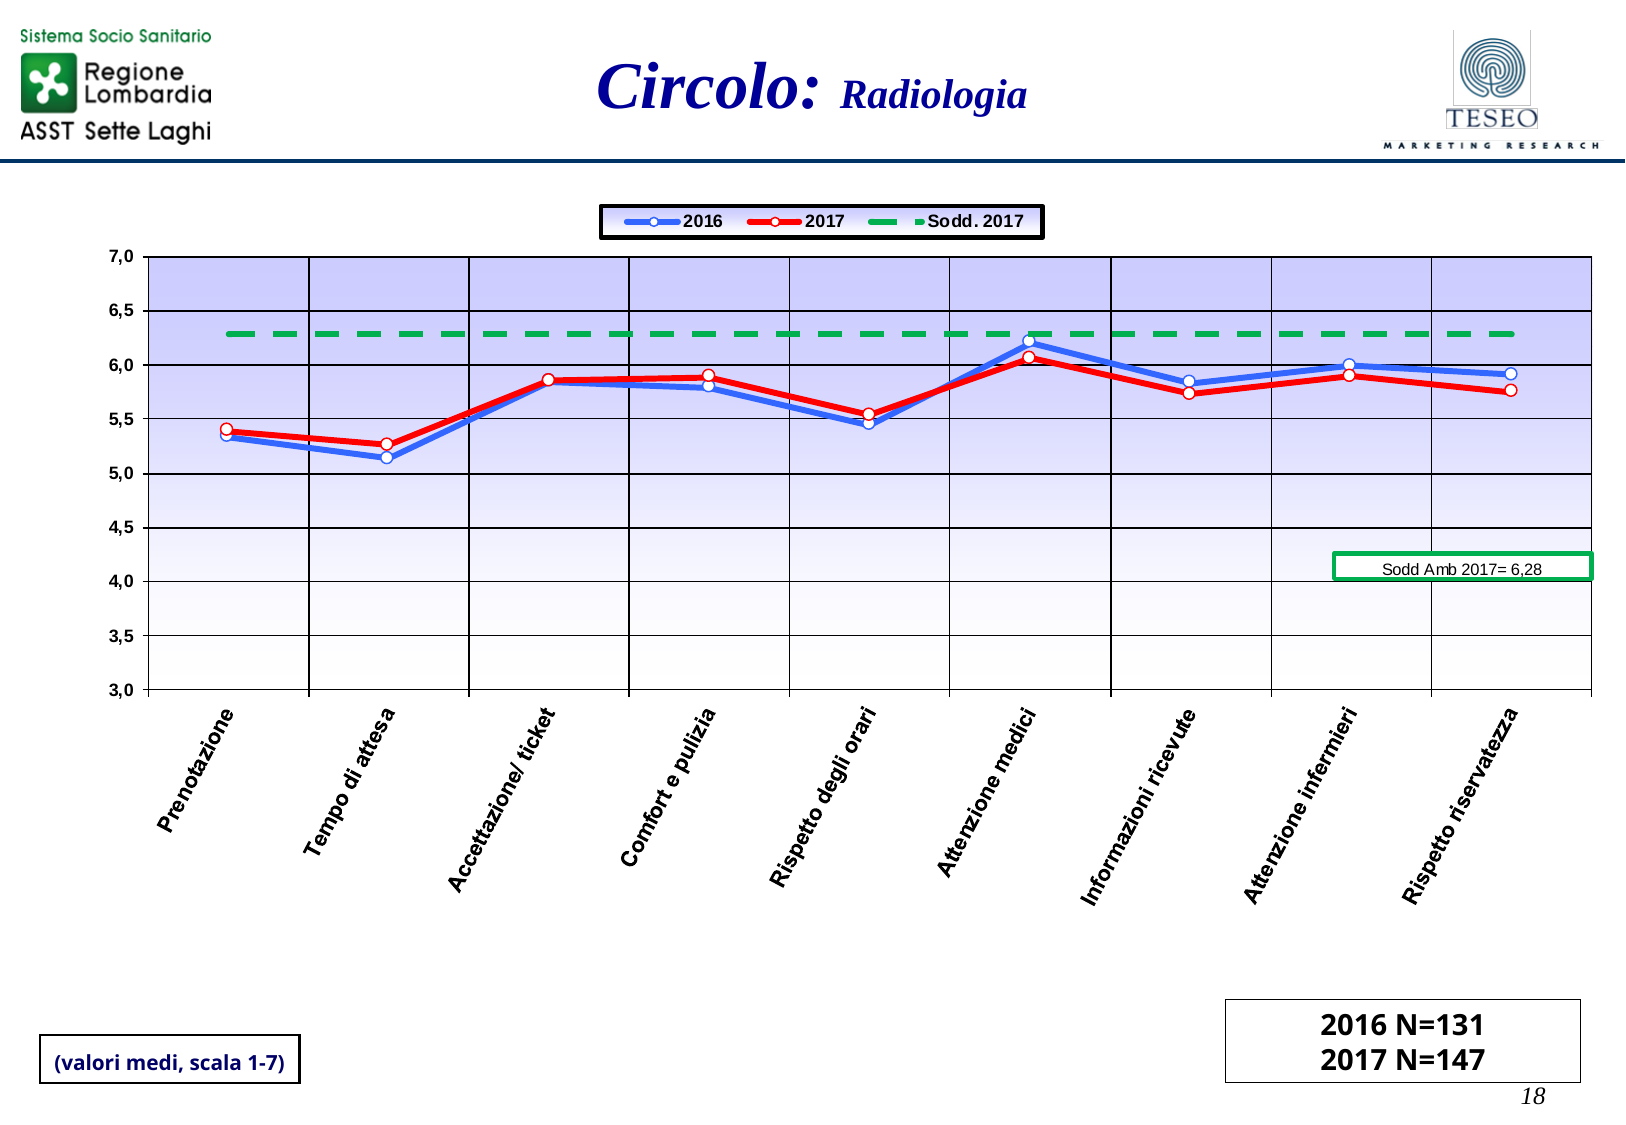

Circolo: Radiologia
2016 N=131
2017 N=147
(valori medi, scala 1-7)